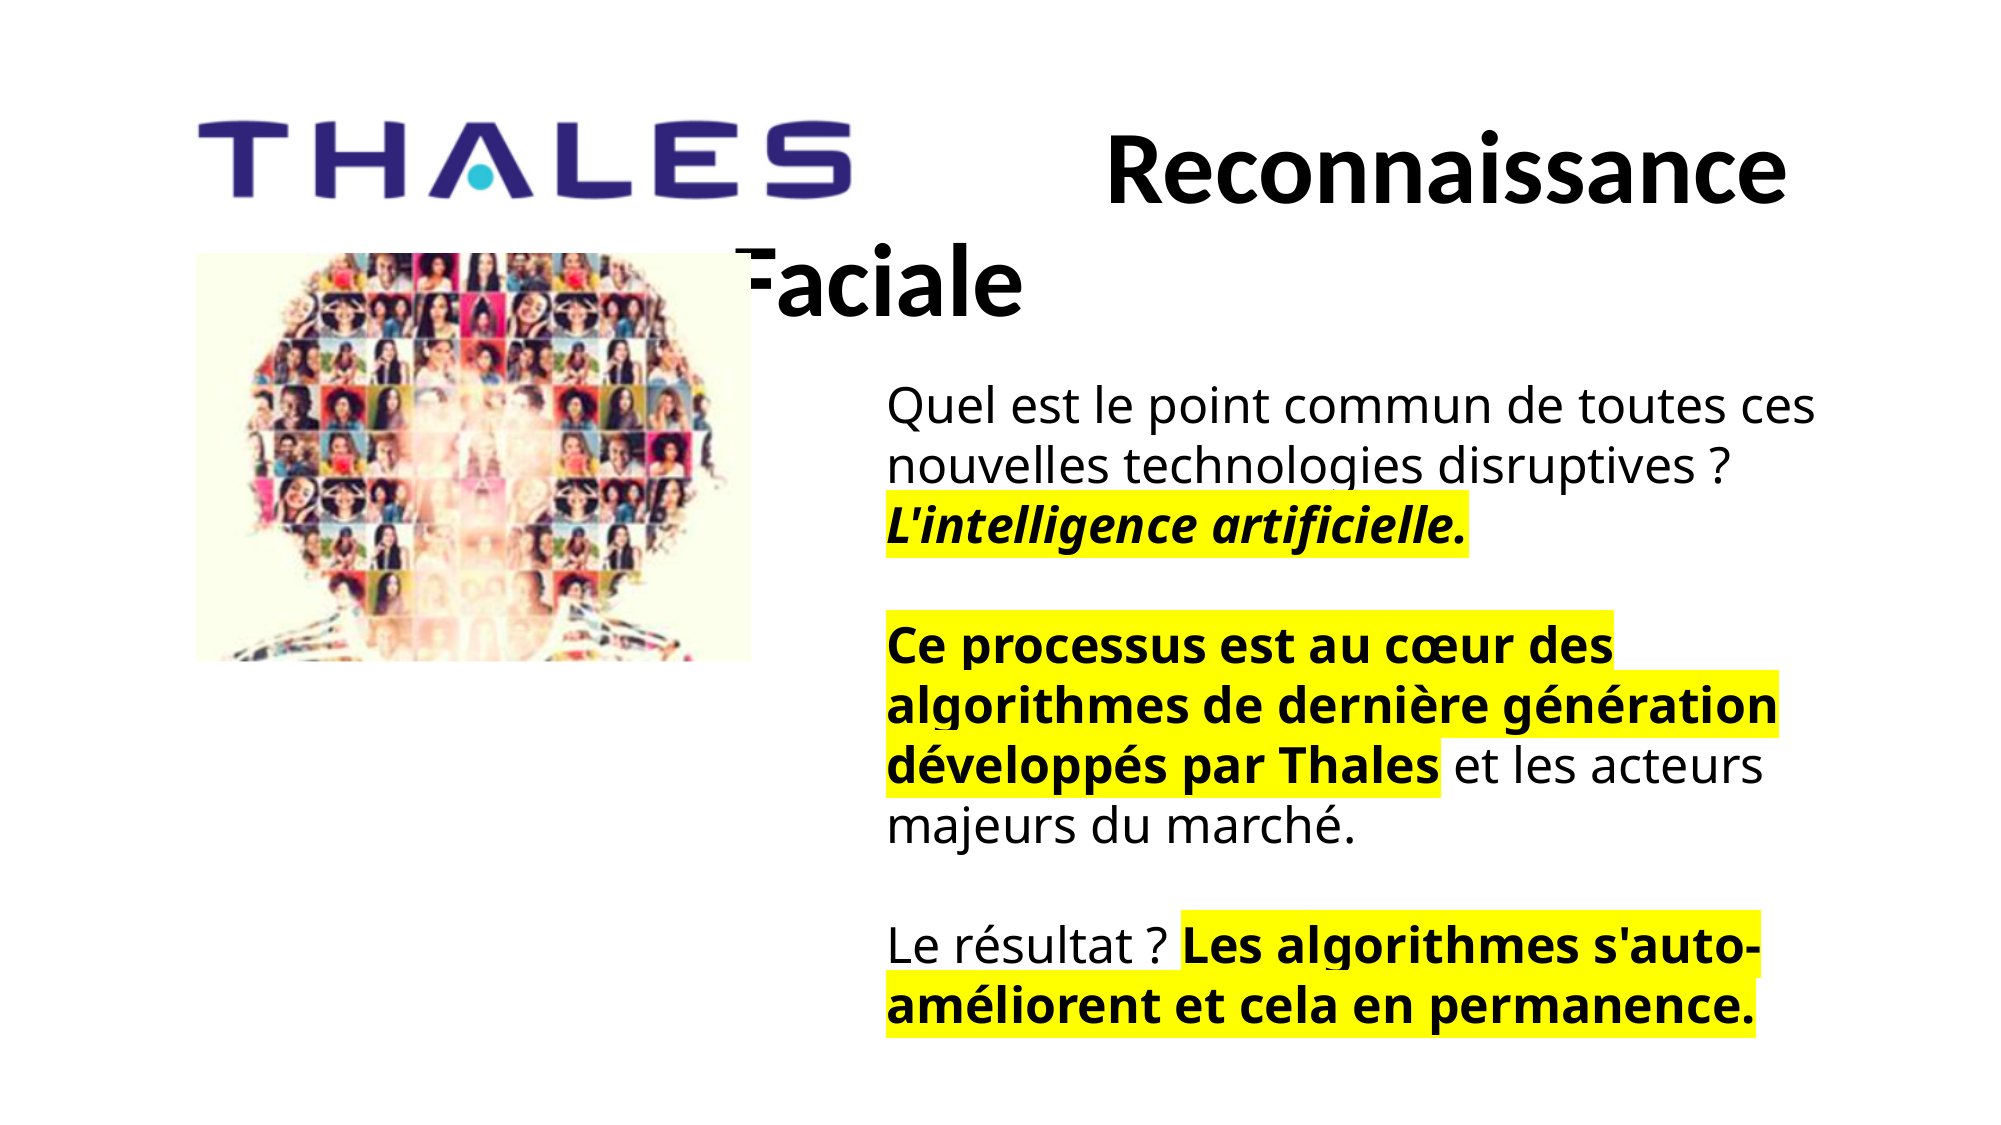

# Reconnaissance Faciale
Quel est le point commun de toutes ces nouvelles technologies disruptives ?
L'intelligence artificielle.
Ce processus est au cœur des algorithmes de dernière génération développés par Thales et les acteurs majeurs du marché.
Le résultat ? Les algorithmes s'auto-améliorent et cela en permanence.